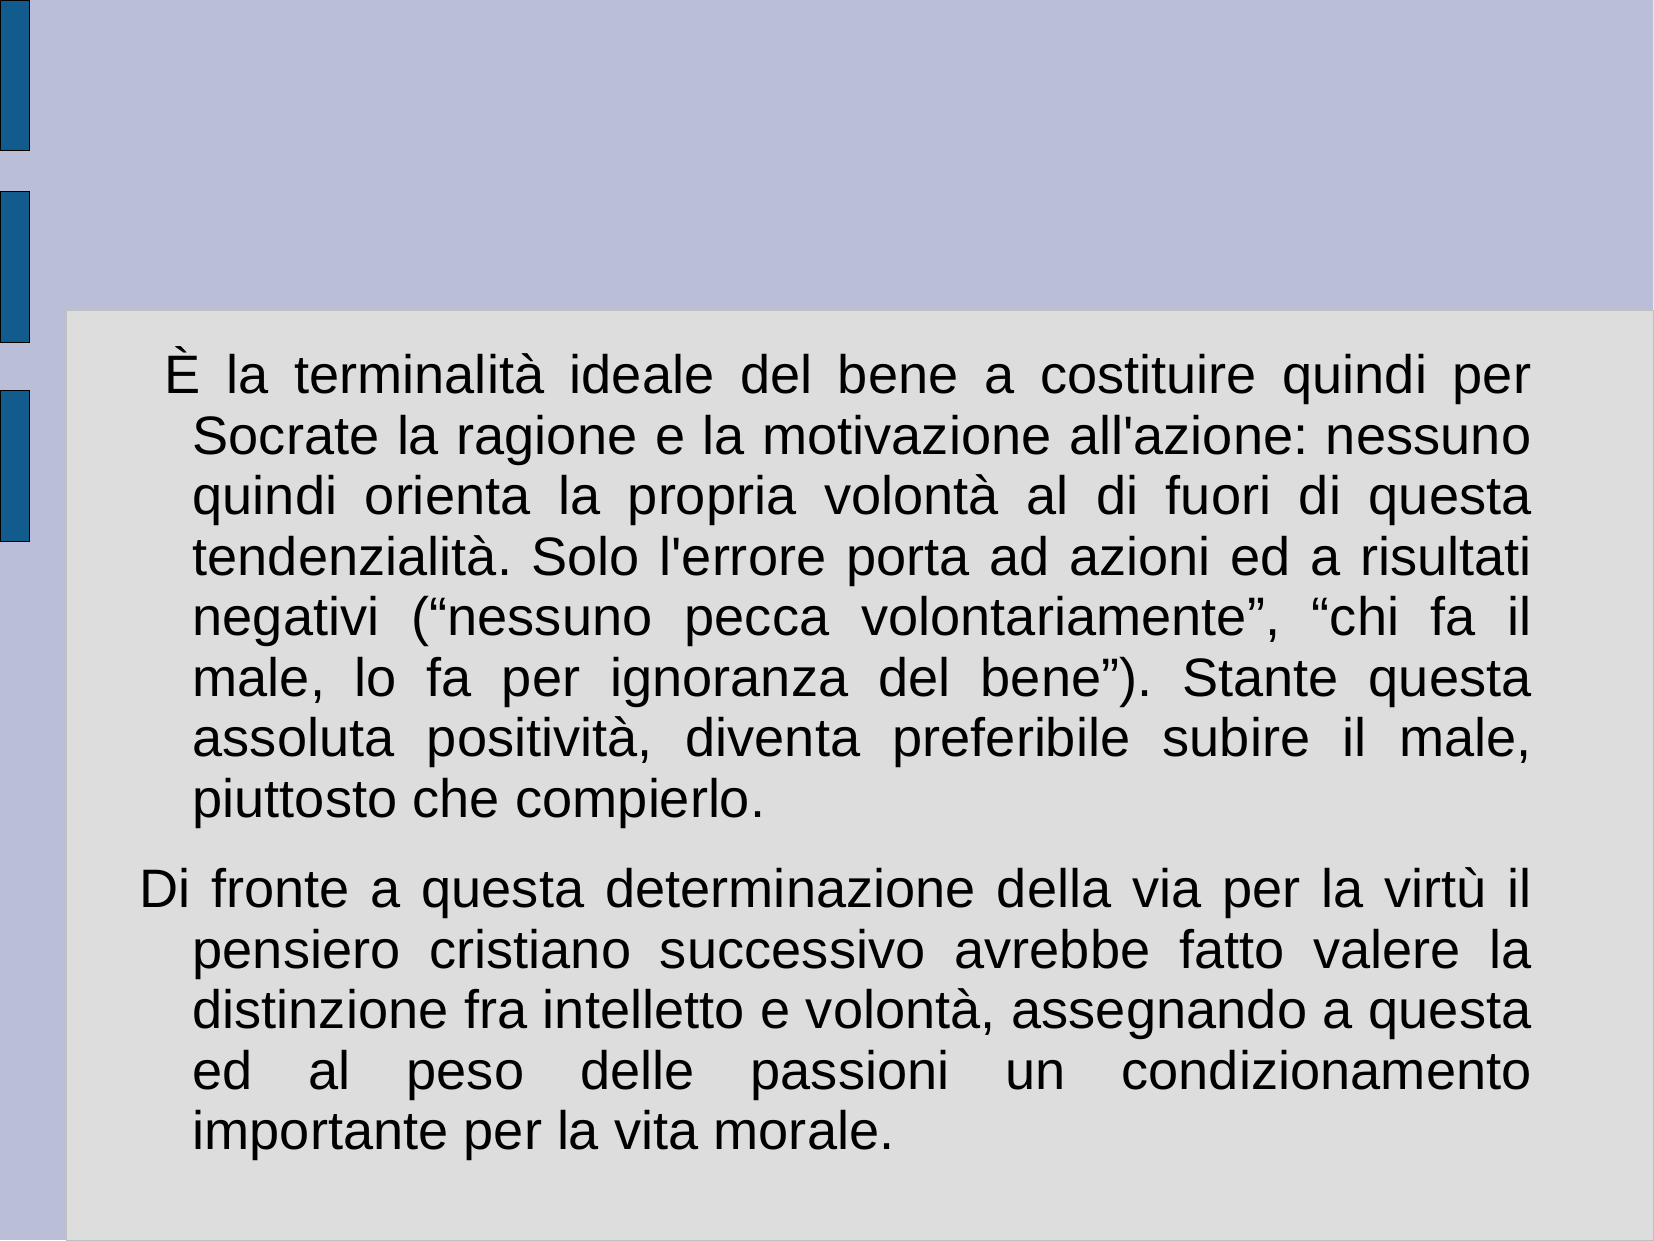

#
 È la terminalità ideale del bene a costituire quindi per Socrate la ragione e la motivazione all'azione: nessuno quindi orienta la propria volontà al di fuori di questa tendenzialità. Solo l'errore porta ad azioni ed a risultati negativi (“nessuno pecca volontariamente”, “chi fa il male, lo fa per ignoranza del bene”). Stante questa assoluta positività, diventa preferibile subire il male, piuttosto che compierlo.
Di fronte a questa determinazione della via per la virtù il pensiero cristiano successivo avrebbe fatto valere la distinzione fra intelletto e volontà, assegnando a questa ed al peso delle passioni un condizionamento importante per la vita morale.